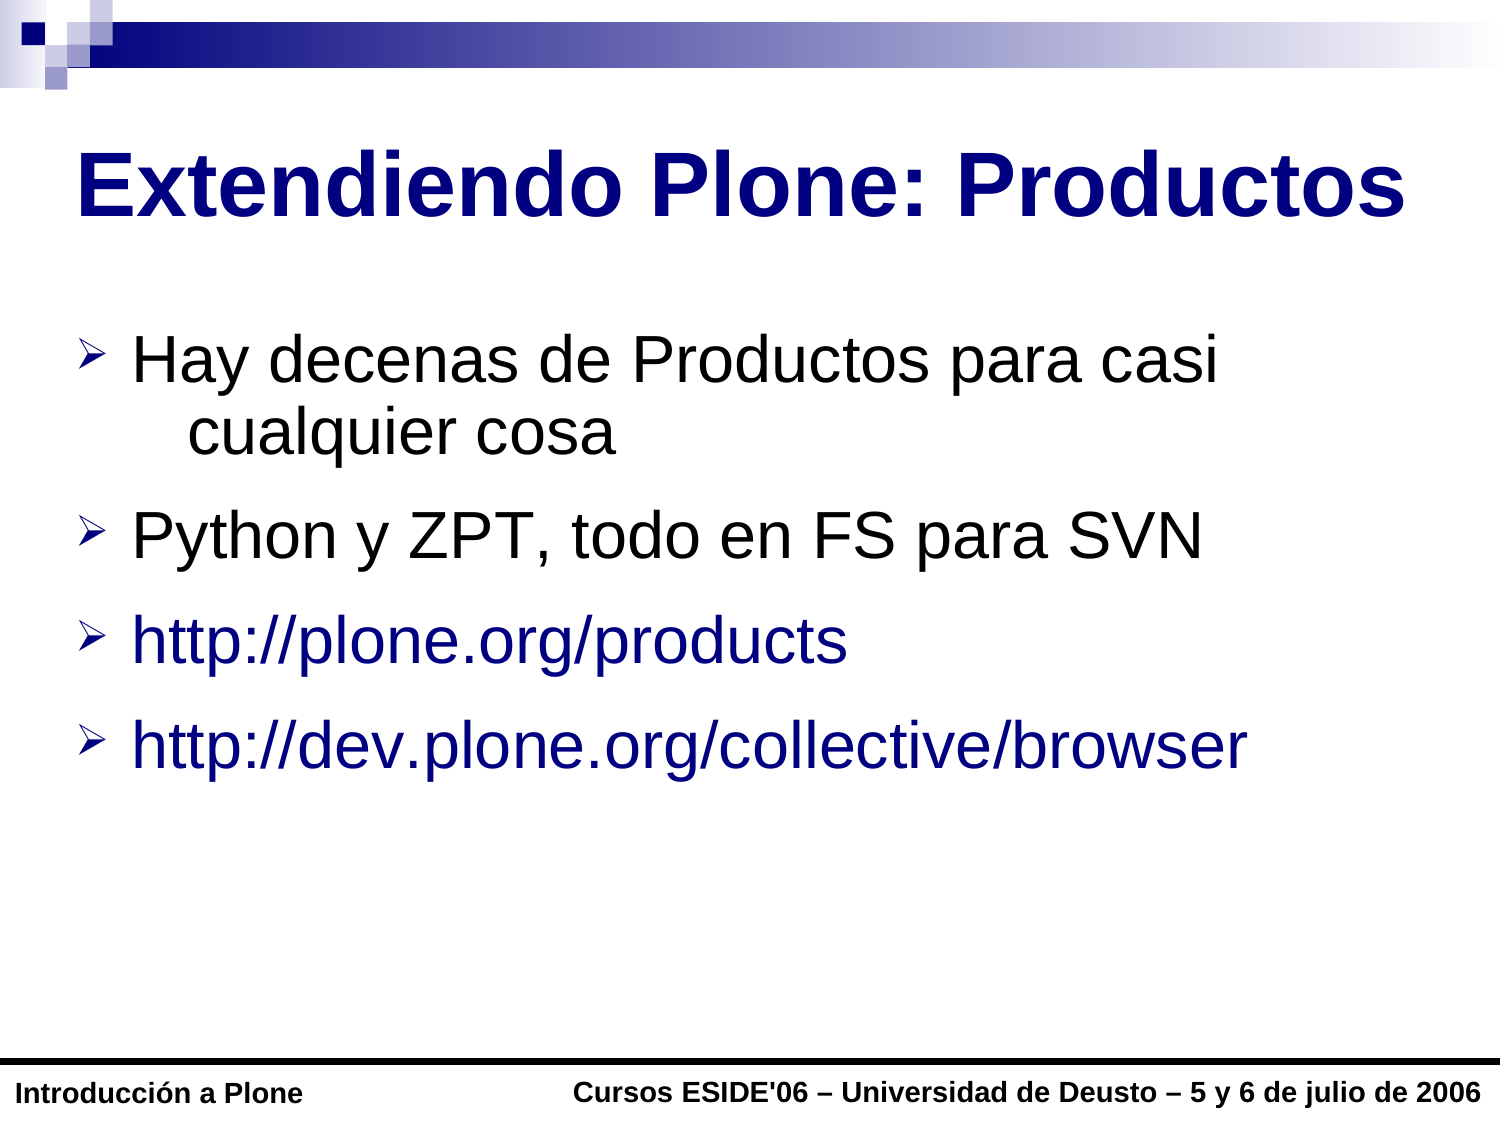

# Extendiendo Plone: Productos
Hay decenas de Productos para casi cualquier cosa
Python y ZPT, todo en FS para SVN
http://plone.org/products
http://dev.plone.org/collective/browser